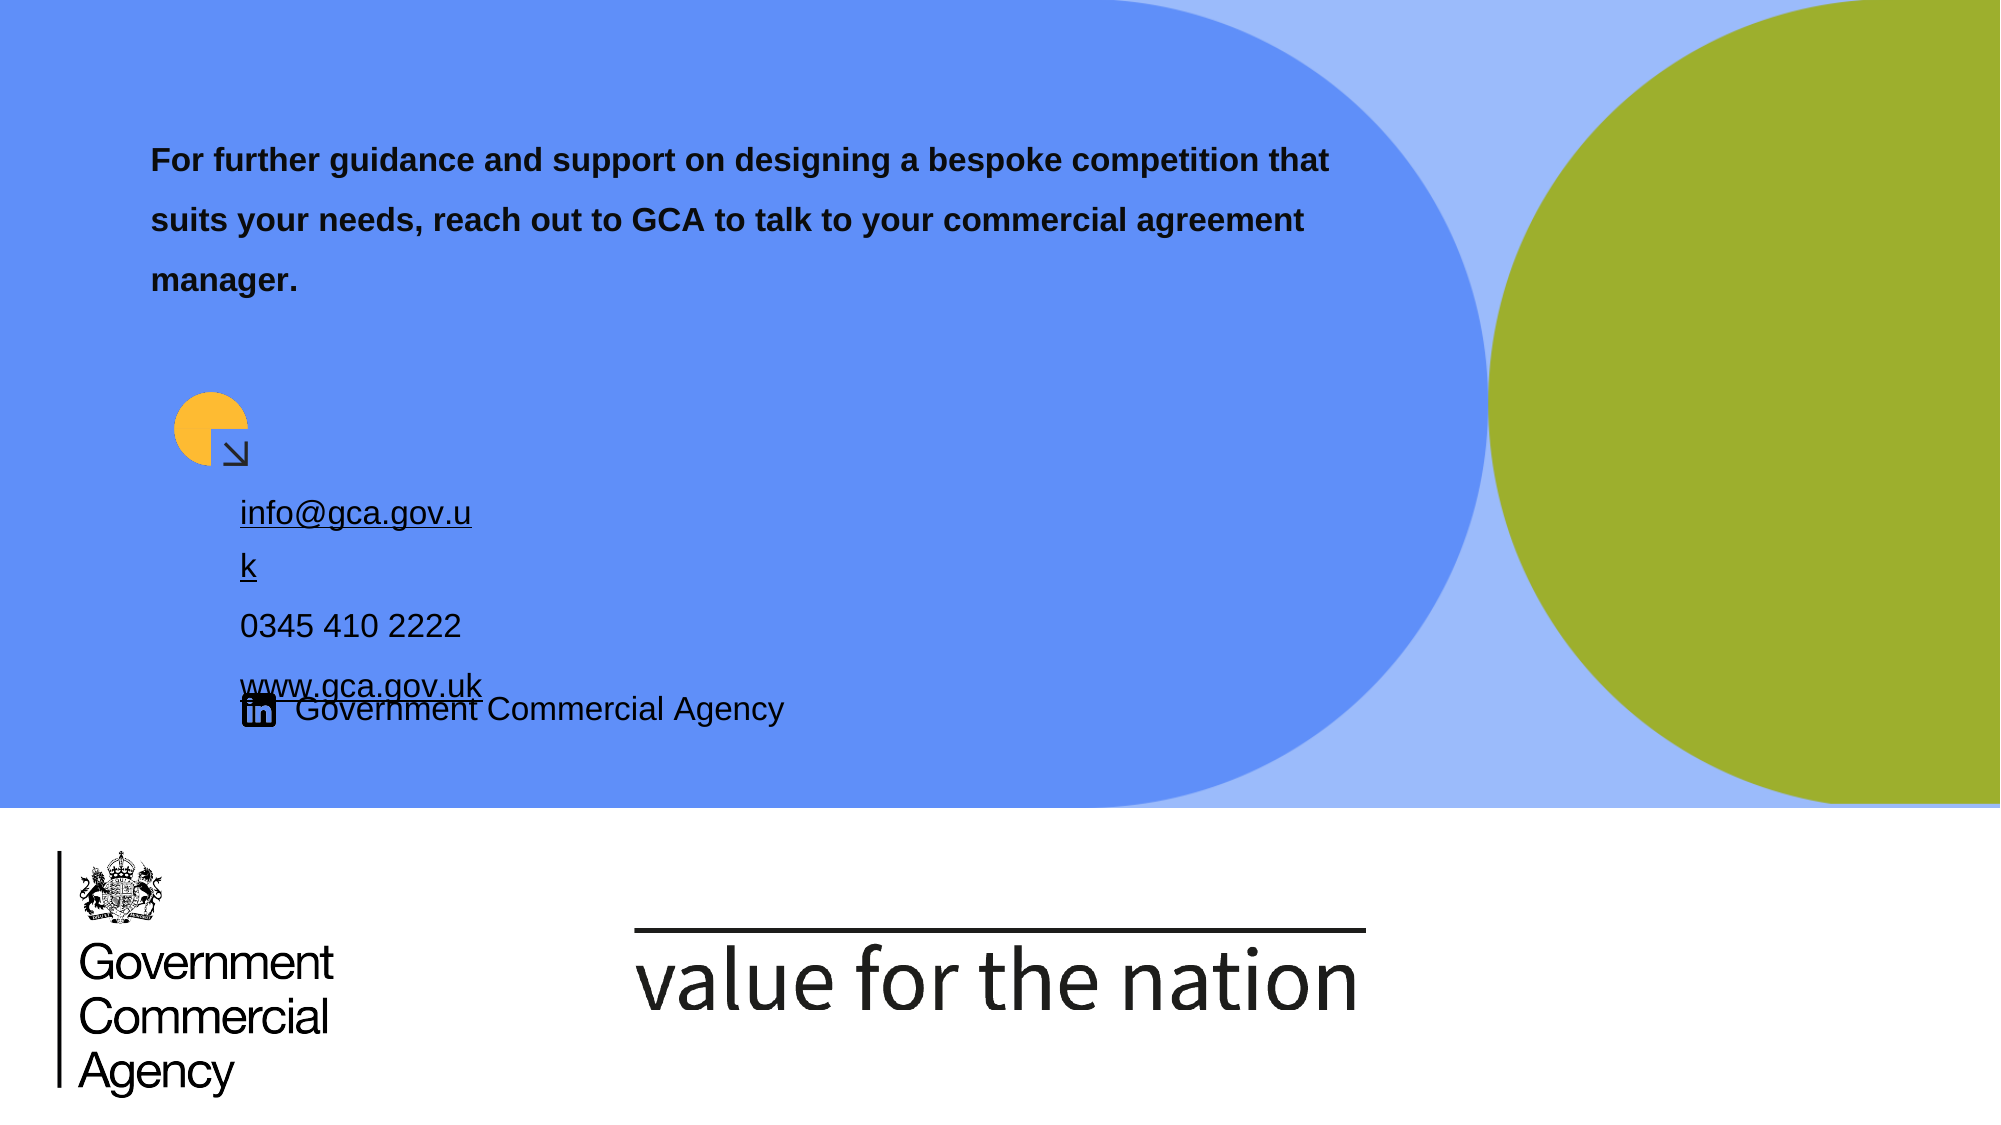

# For further guidance and support on designing a bespoke competition that suits your needs, reach out to GCA to talk to your commercial agreement manager.
info@gca.gov.uk
0345 410 2222
www.gca.gov.uk